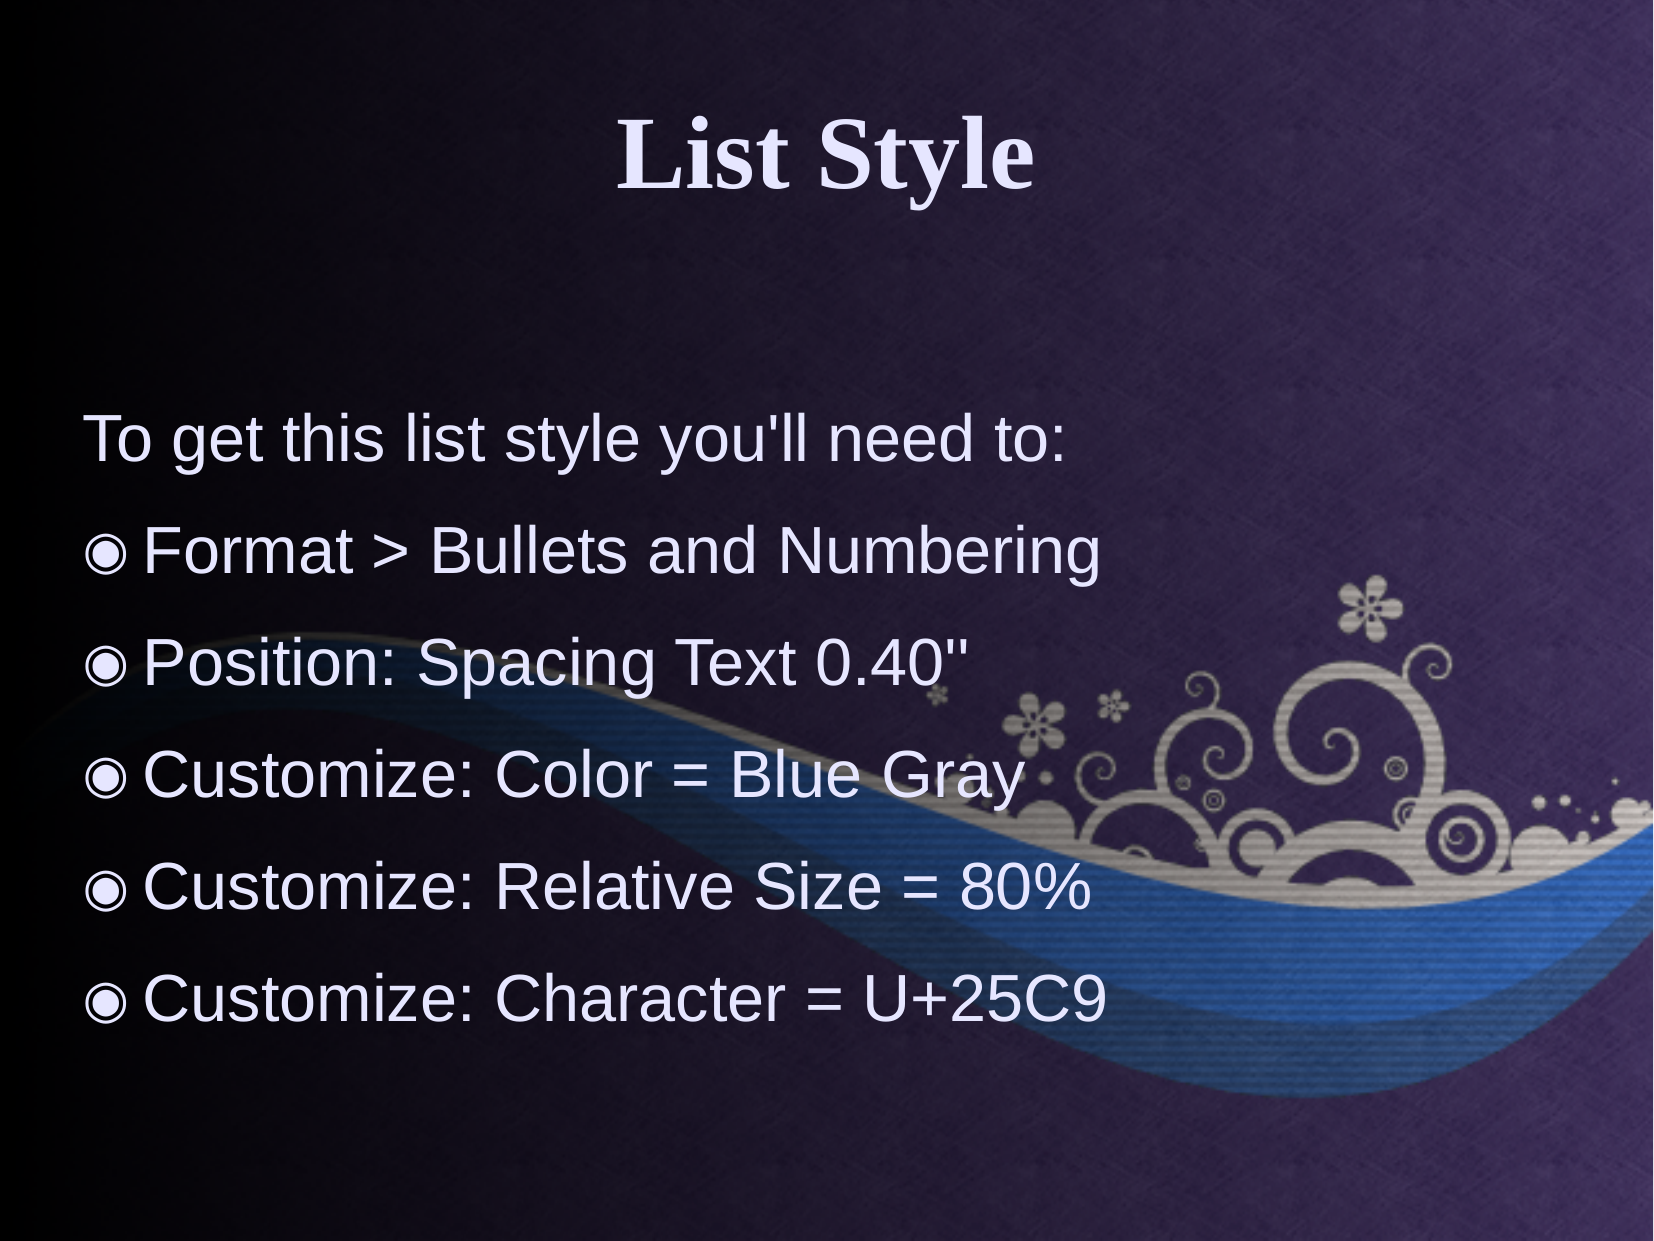

# List Style
To get this list style you'll need to:
Format > Bullets and Numbering
Position: Spacing Text 0.40''
Customize: Color = Blue Gray
Customize: Relative Size = 80%
Customize: Character = U+25C9